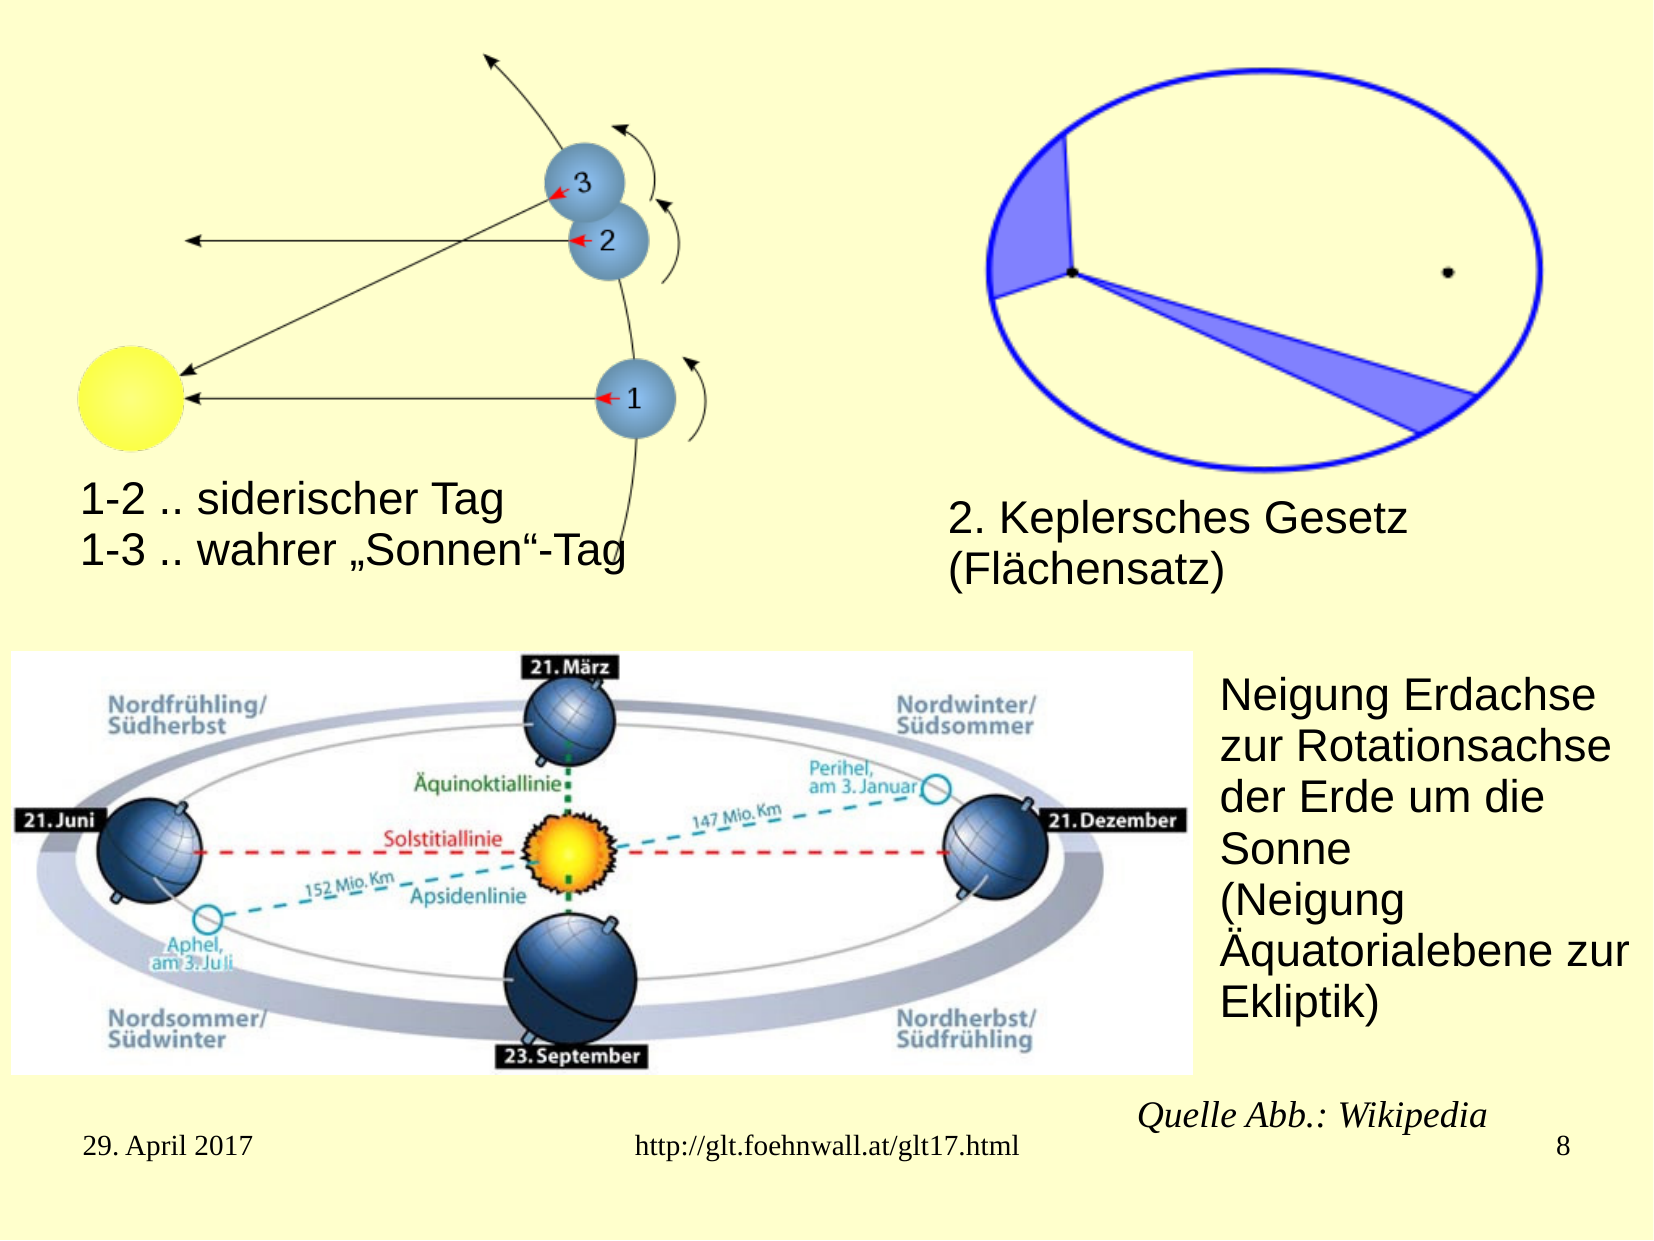

1-2 .. siderischer Tag
1-3 .. wahrer „Sonnen“-Tag
2. Keplersches Gesetz
(Flächensatz)
Neigung Erdachse zur Rotationsachse der Erde um die Sonne
(Neigung Äquatorialebene zur Ekliptik)
Quelle Abb.: Wikipedia
29. April 2017
http://glt.foehnwall.at/glt17.html
8